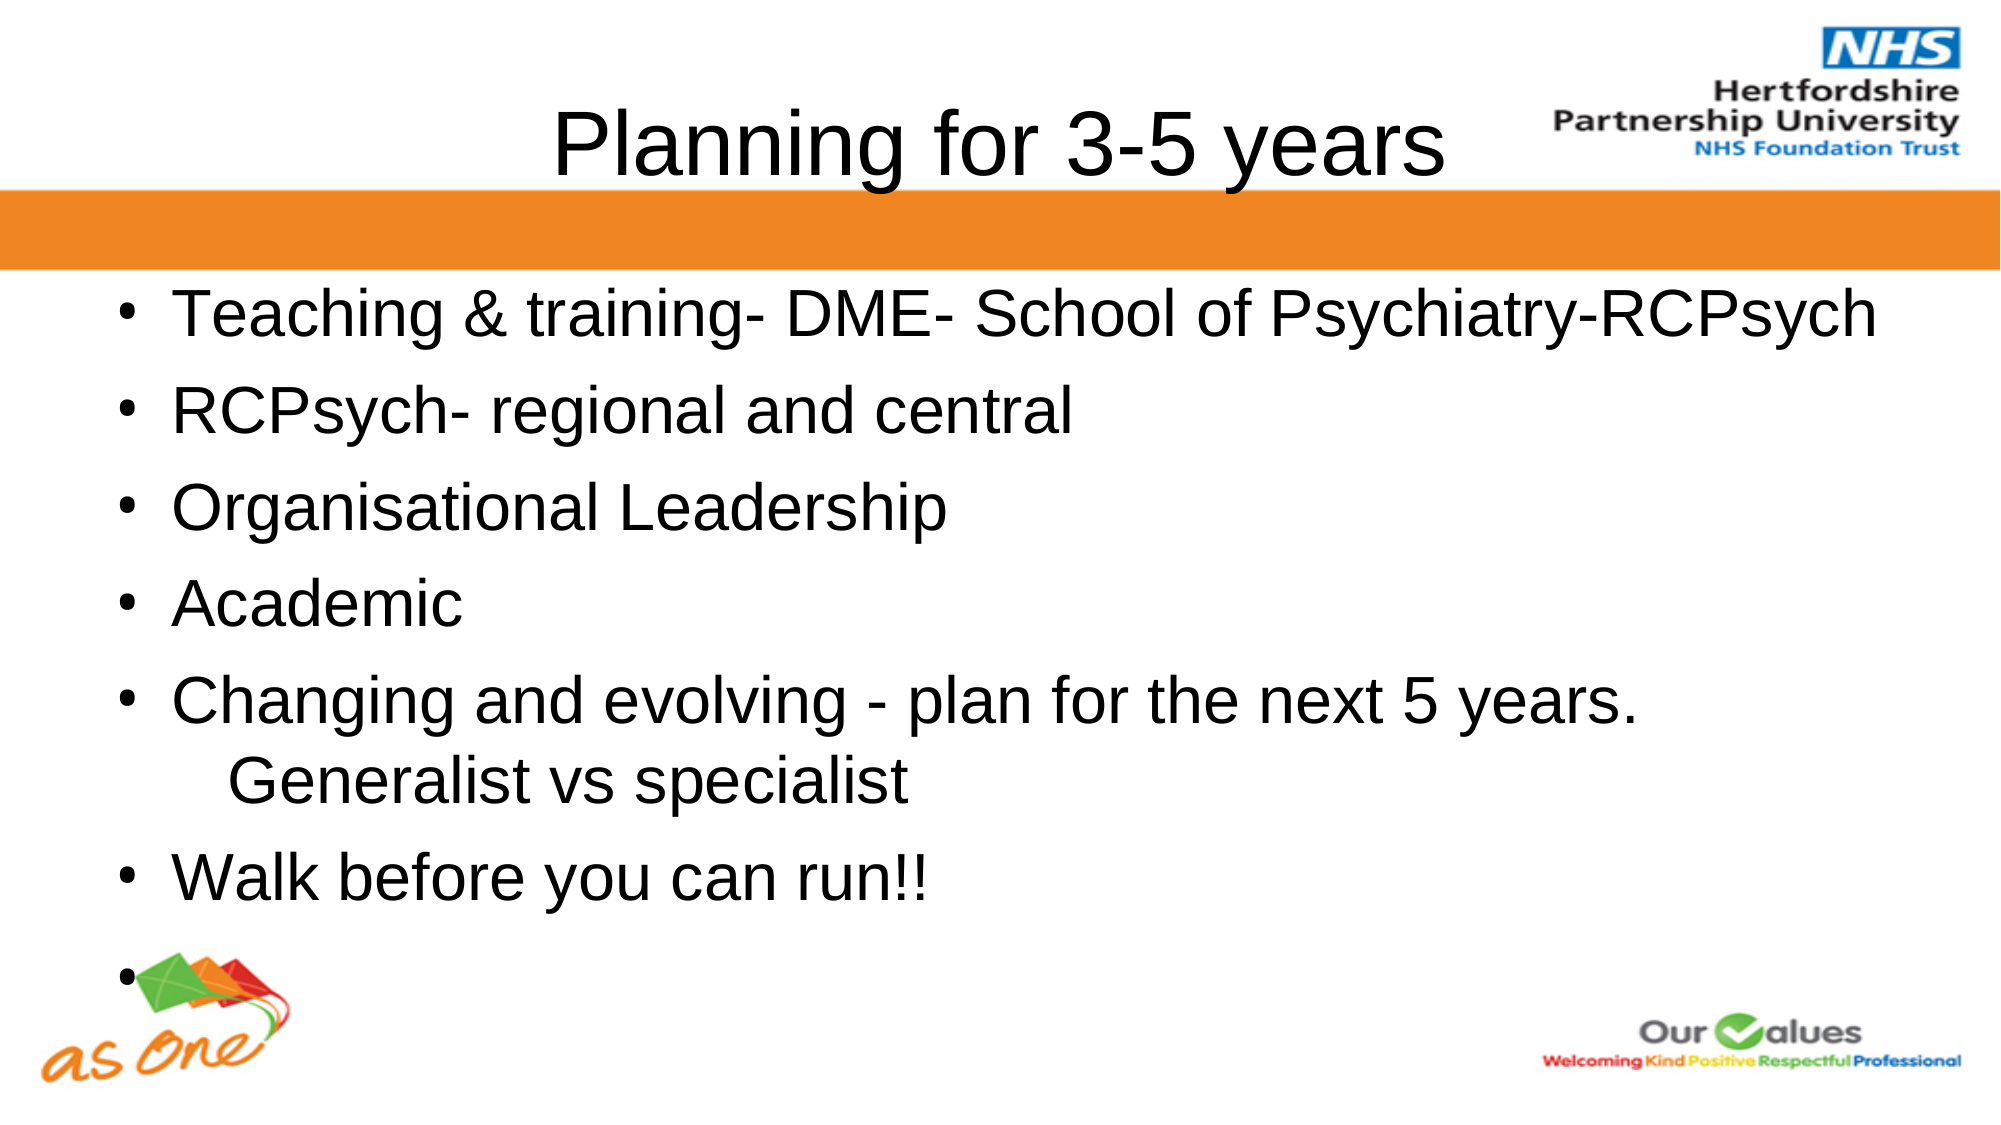

# Planning for 3-5 years
Teaching & training- DME- School of Psychiatry-RCPsych
RCPsych- regional and central
Organisational Leadership
Academic
Changing and evolving - plan for the next 5 years. Generalist vs specialist
Walk before you can run!!